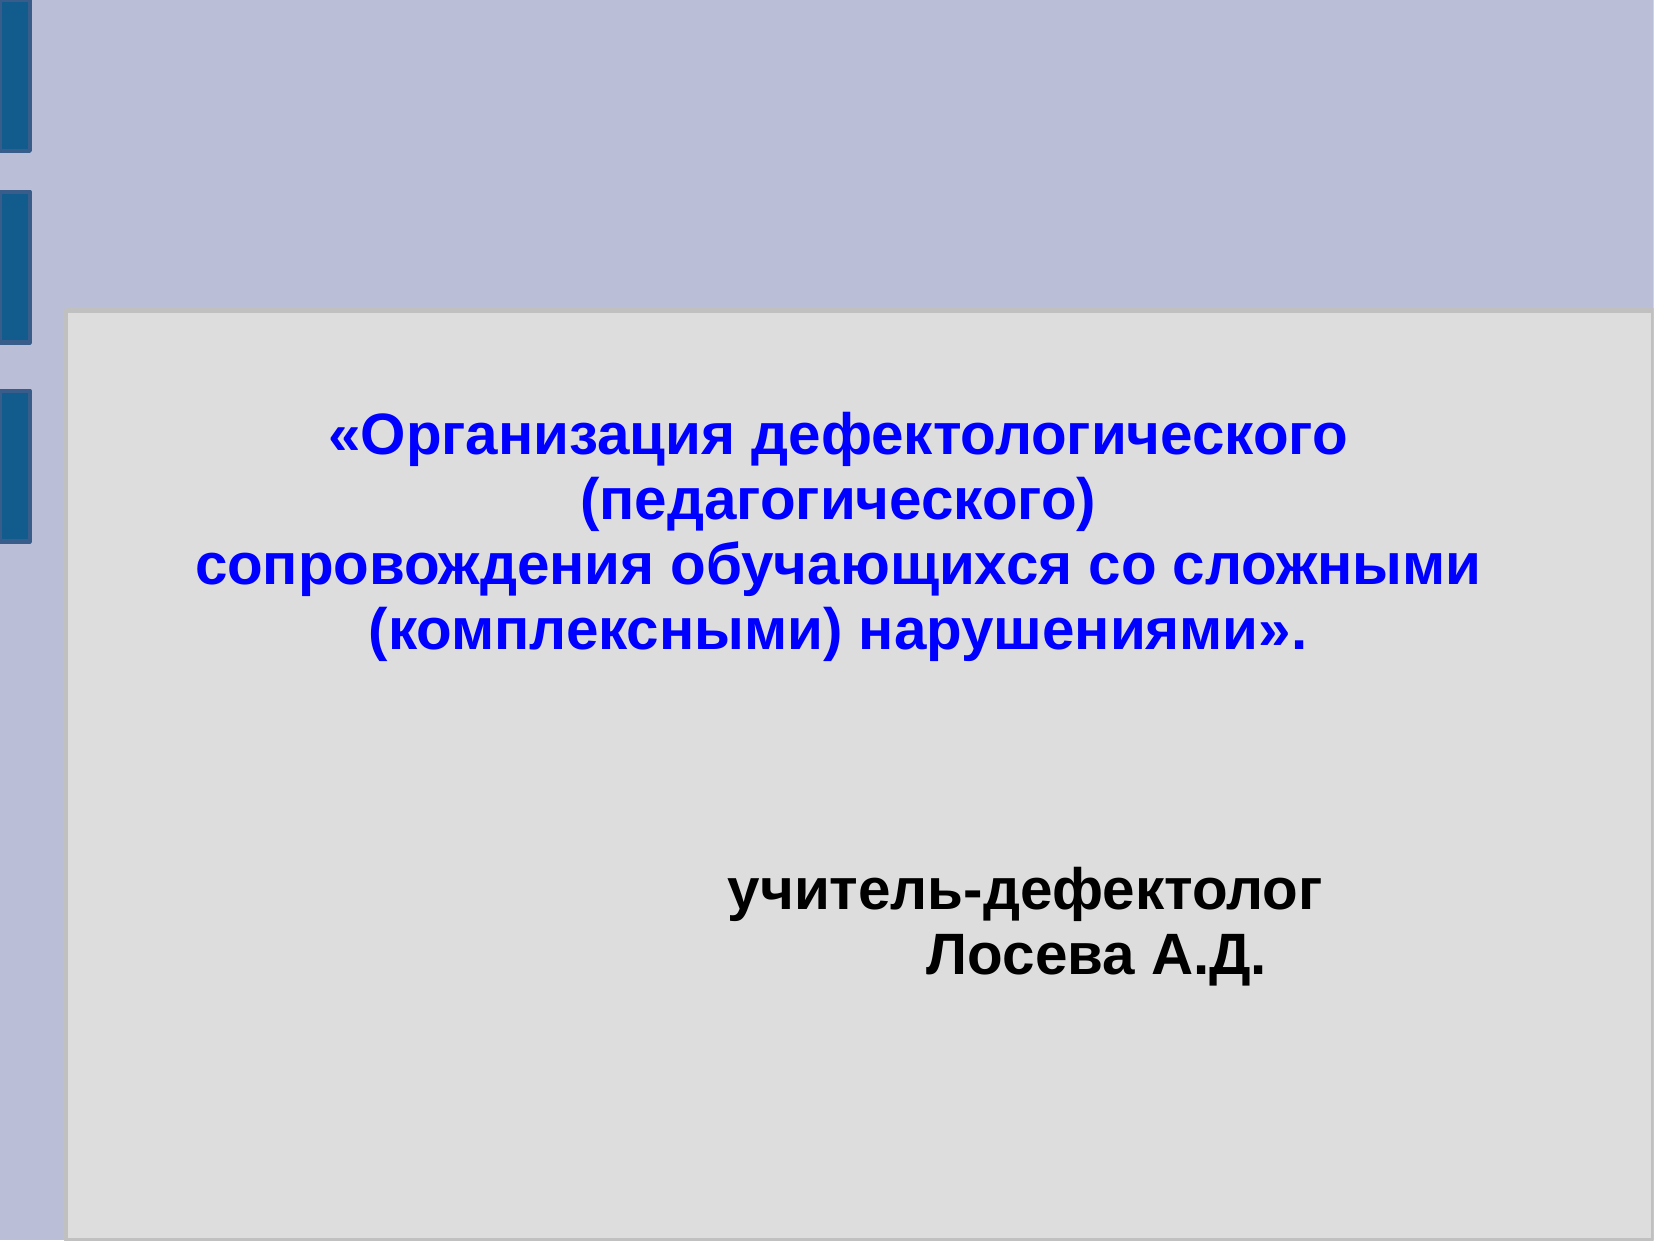

«Организация дефектологического
(педагогического)
сопровождения обучающихся со сложными (комплексными) нарушениями».
 учитель-дефектолог
 Лосева А.Д.